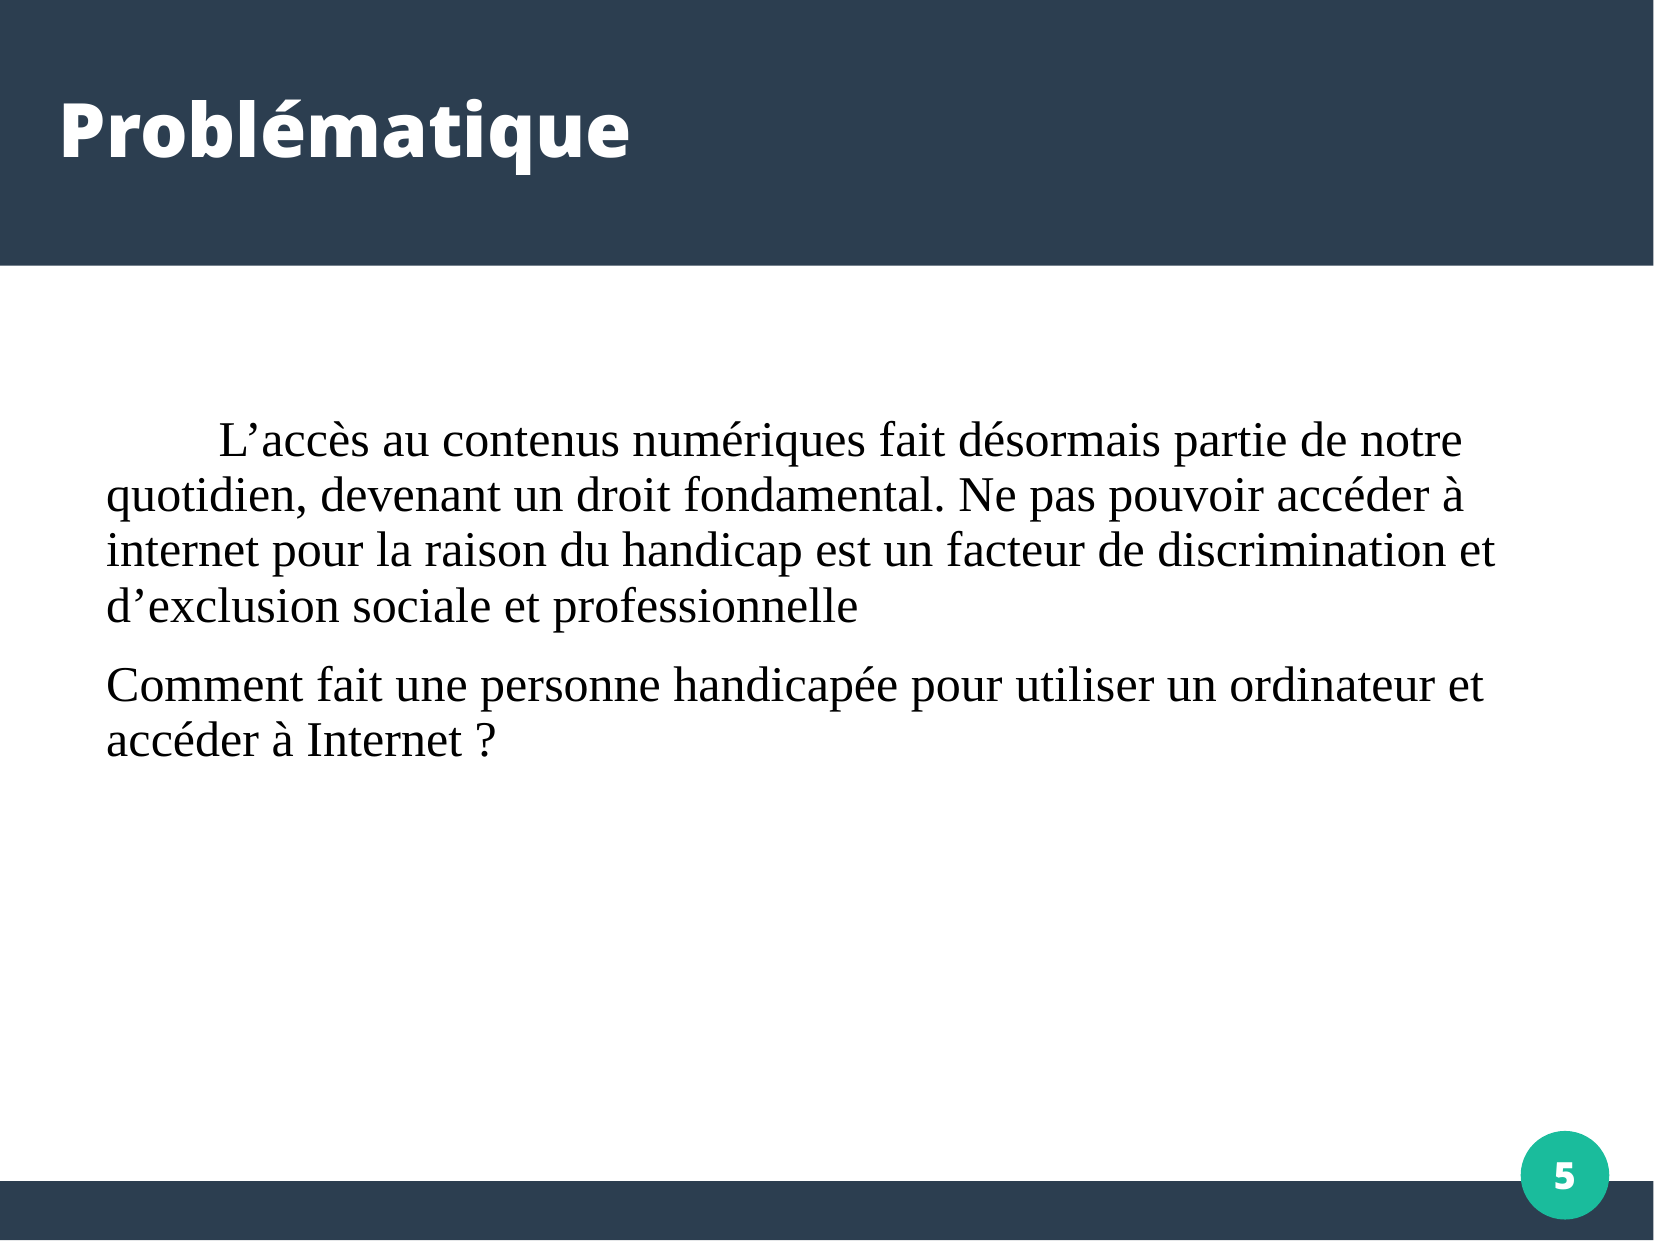

# Problématique
 L’accès au contenus numériques fait désormais partie de notre quotidien, devenant un droit fondamental. Ne pas pouvoir accéder à internet pour la raison du handicap est un facteur de discrimination et d’exclusion sociale et professionnelle
Comment fait une personne handicapée pour utiliser un ordinateur et accéder à Internet ?
5